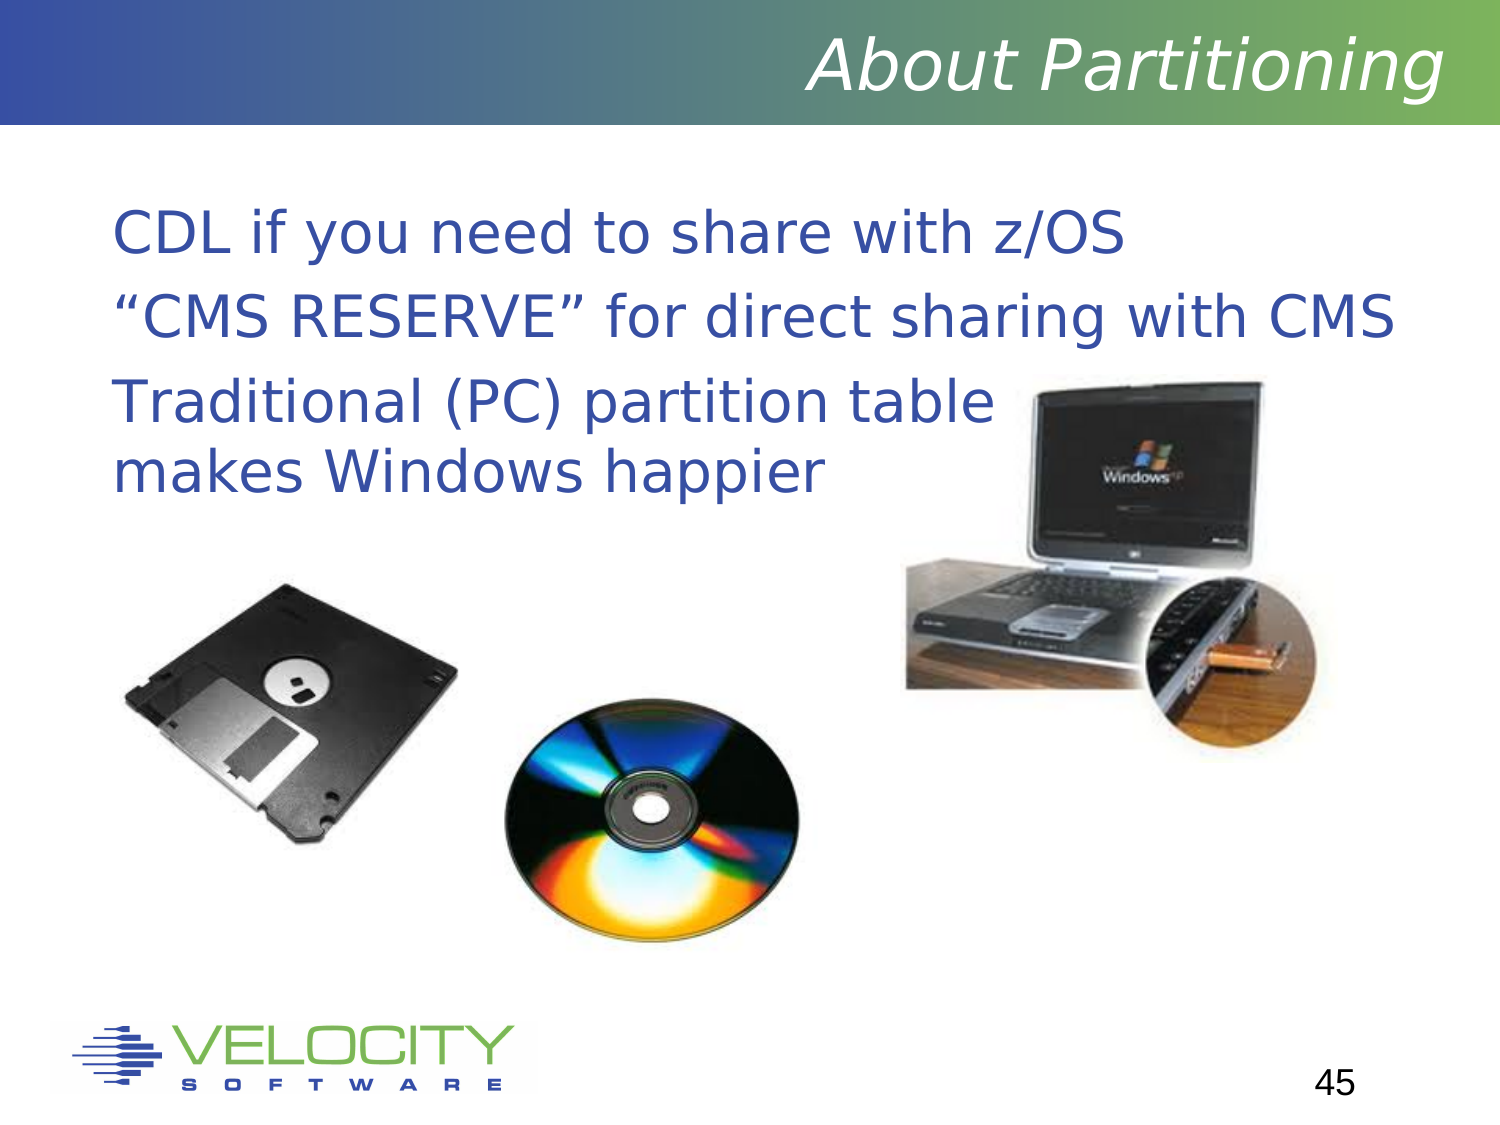

# About Partitioning
CDL if you need to share with z/OS
“CMS RESERVE” for direct sharing with CMS
Traditional (PC) partition table
makes Windows happier
45